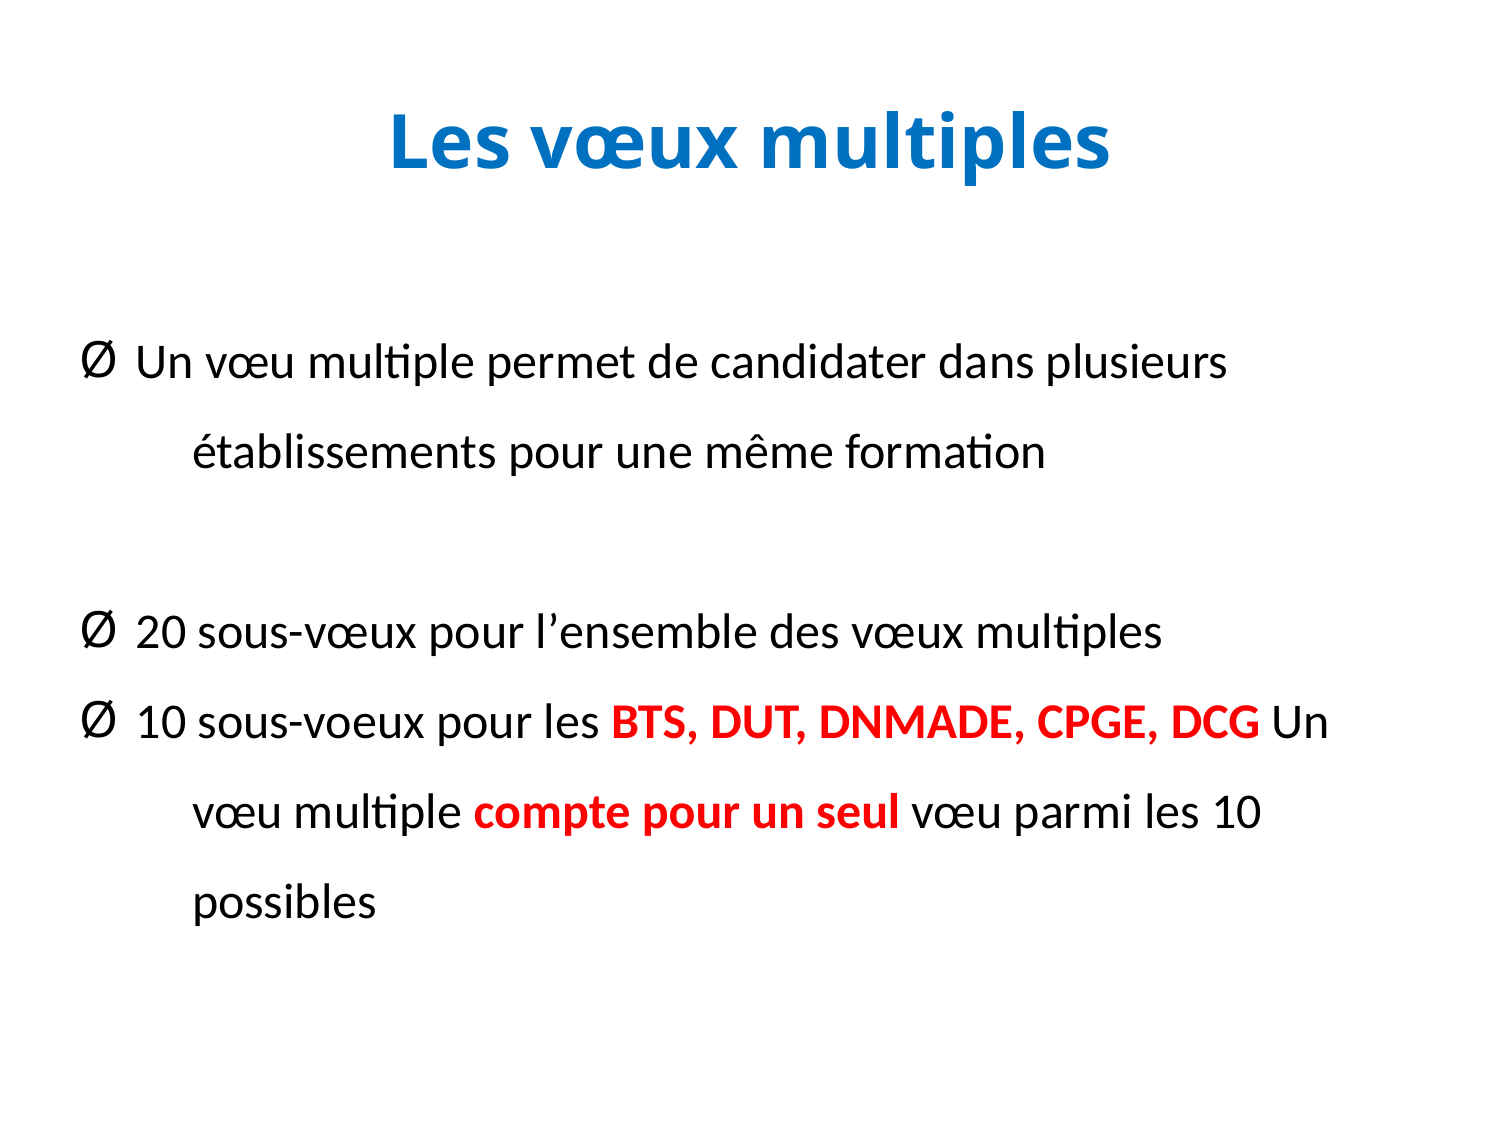

# Les vœux multiples
Un vœu multiple permet de candidater dans plusieurs établissements pour une même formation
20 sous-vœux pour l’ensemble des vœux multiples
10 sous-voeux pour les BTS, DUT, DNMADE, CPGE, DCG Un vœu multiple compte pour un seul vœu parmi les 10 possibles